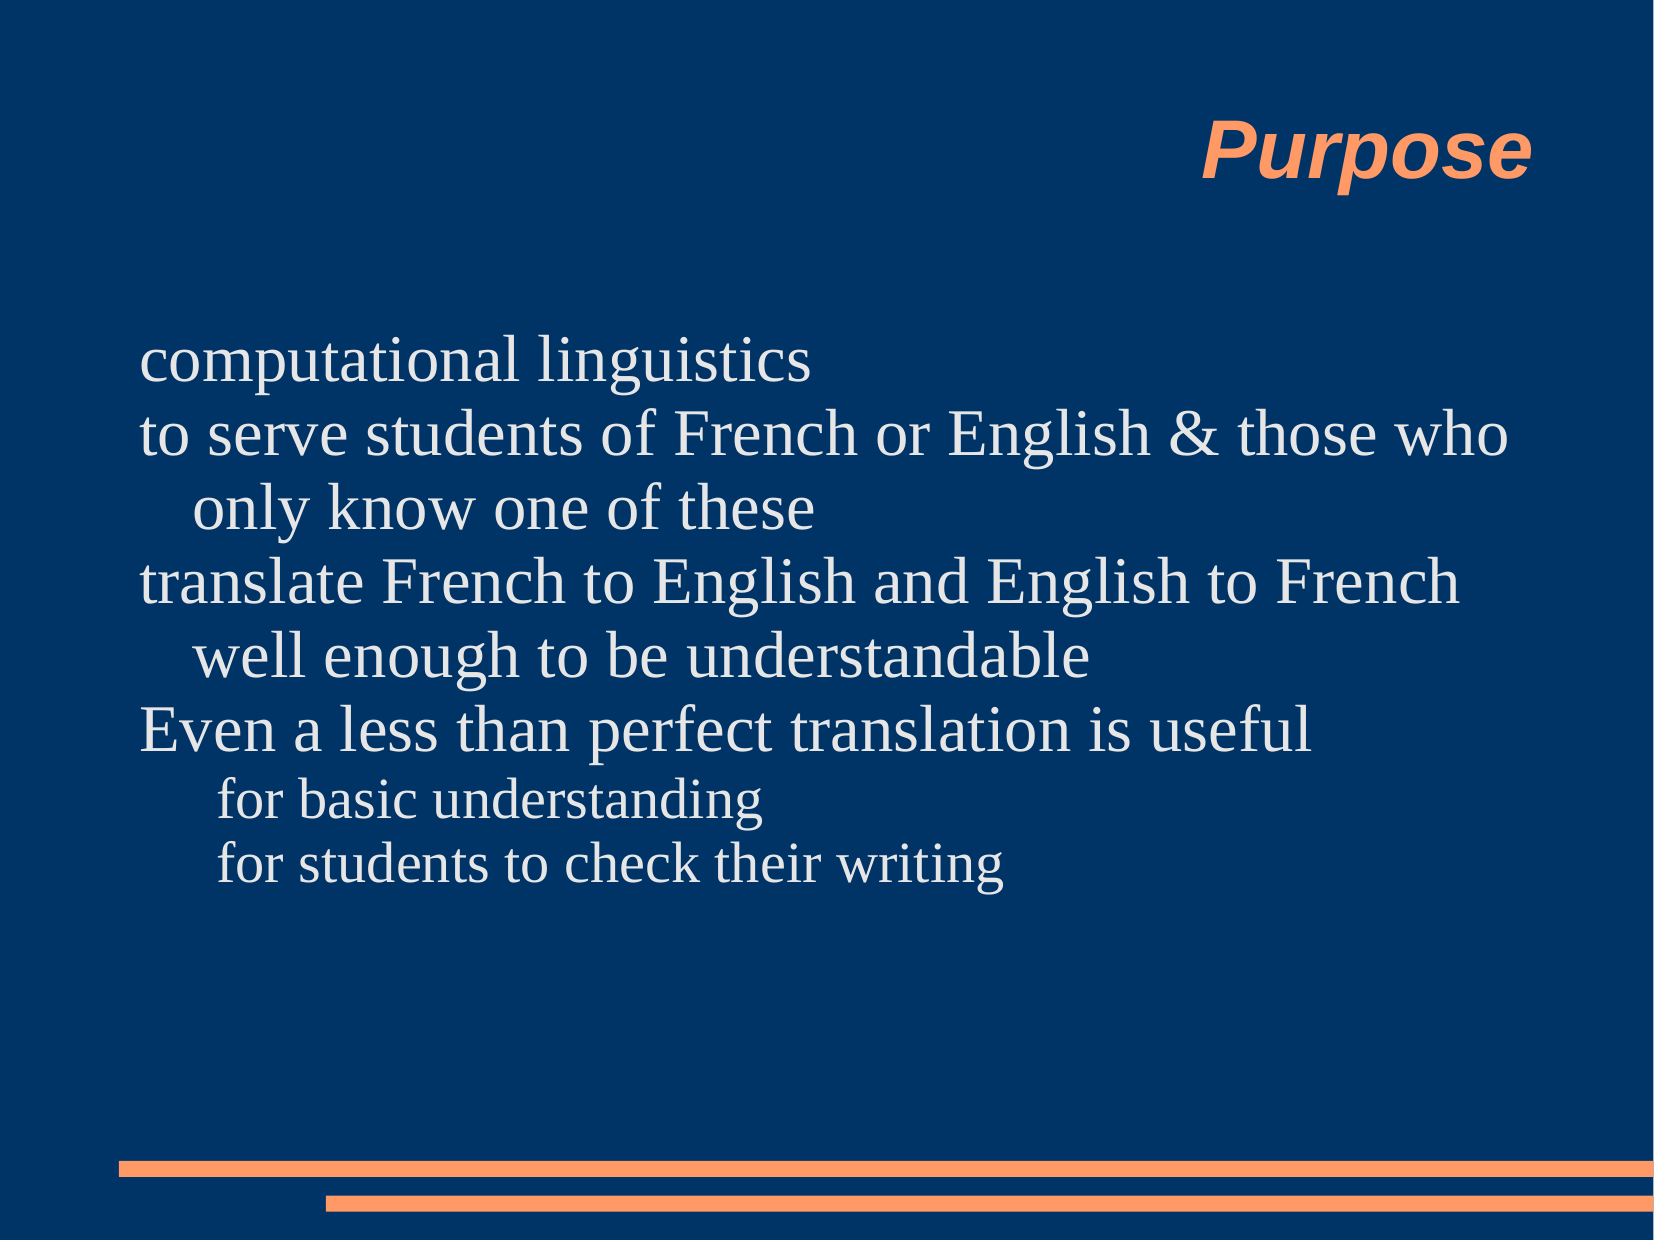

# Purpose
computational linguistics
to serve students of French or English & those who only know one of these
translate French to English and English to French well enough to be understandable
Even a less than perfect translation is useful
for basic understanding
for students to check their writing